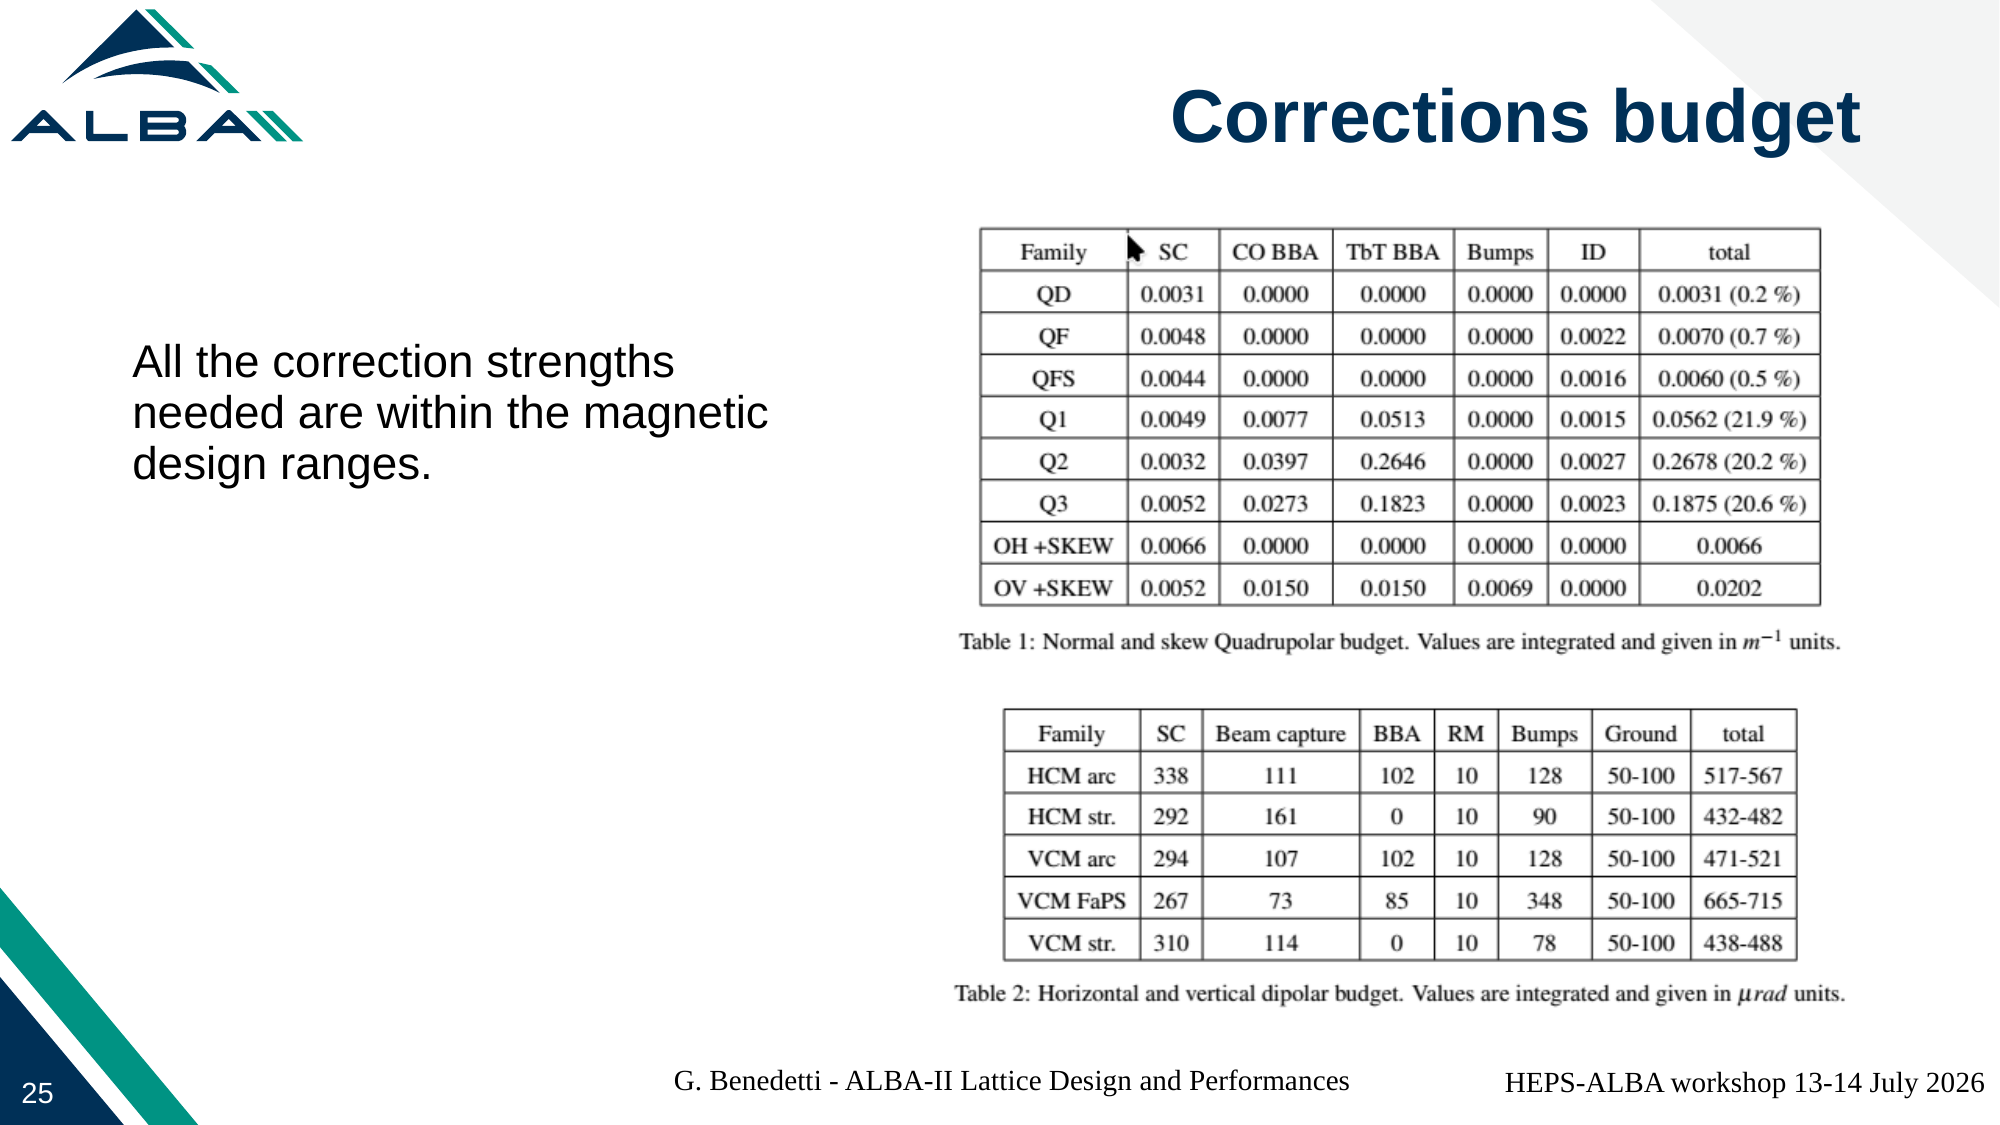

# Corrections budget
All the correction strengths needed are within the magnetic design ranges.
G. Benedetti - ALBA-II Lattice Design and Performances
HEPS-ALBA workshop 13-14 July 2026